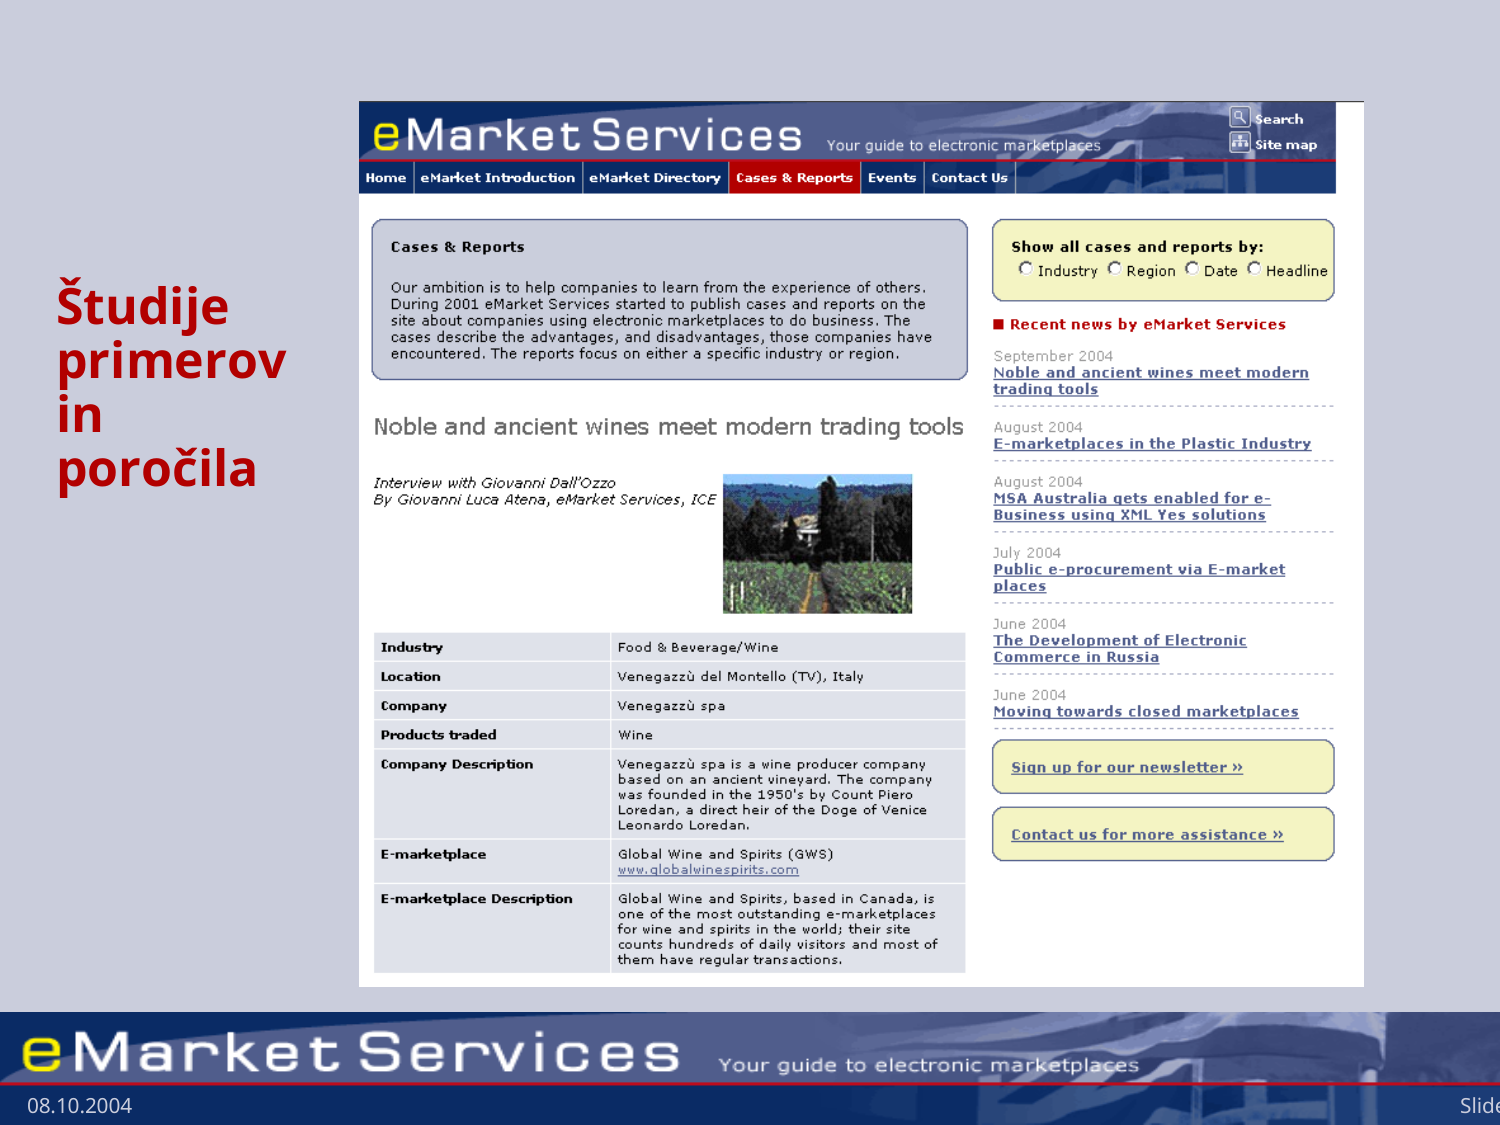

# Študije primerov in poročila
08.10.2004
Slide